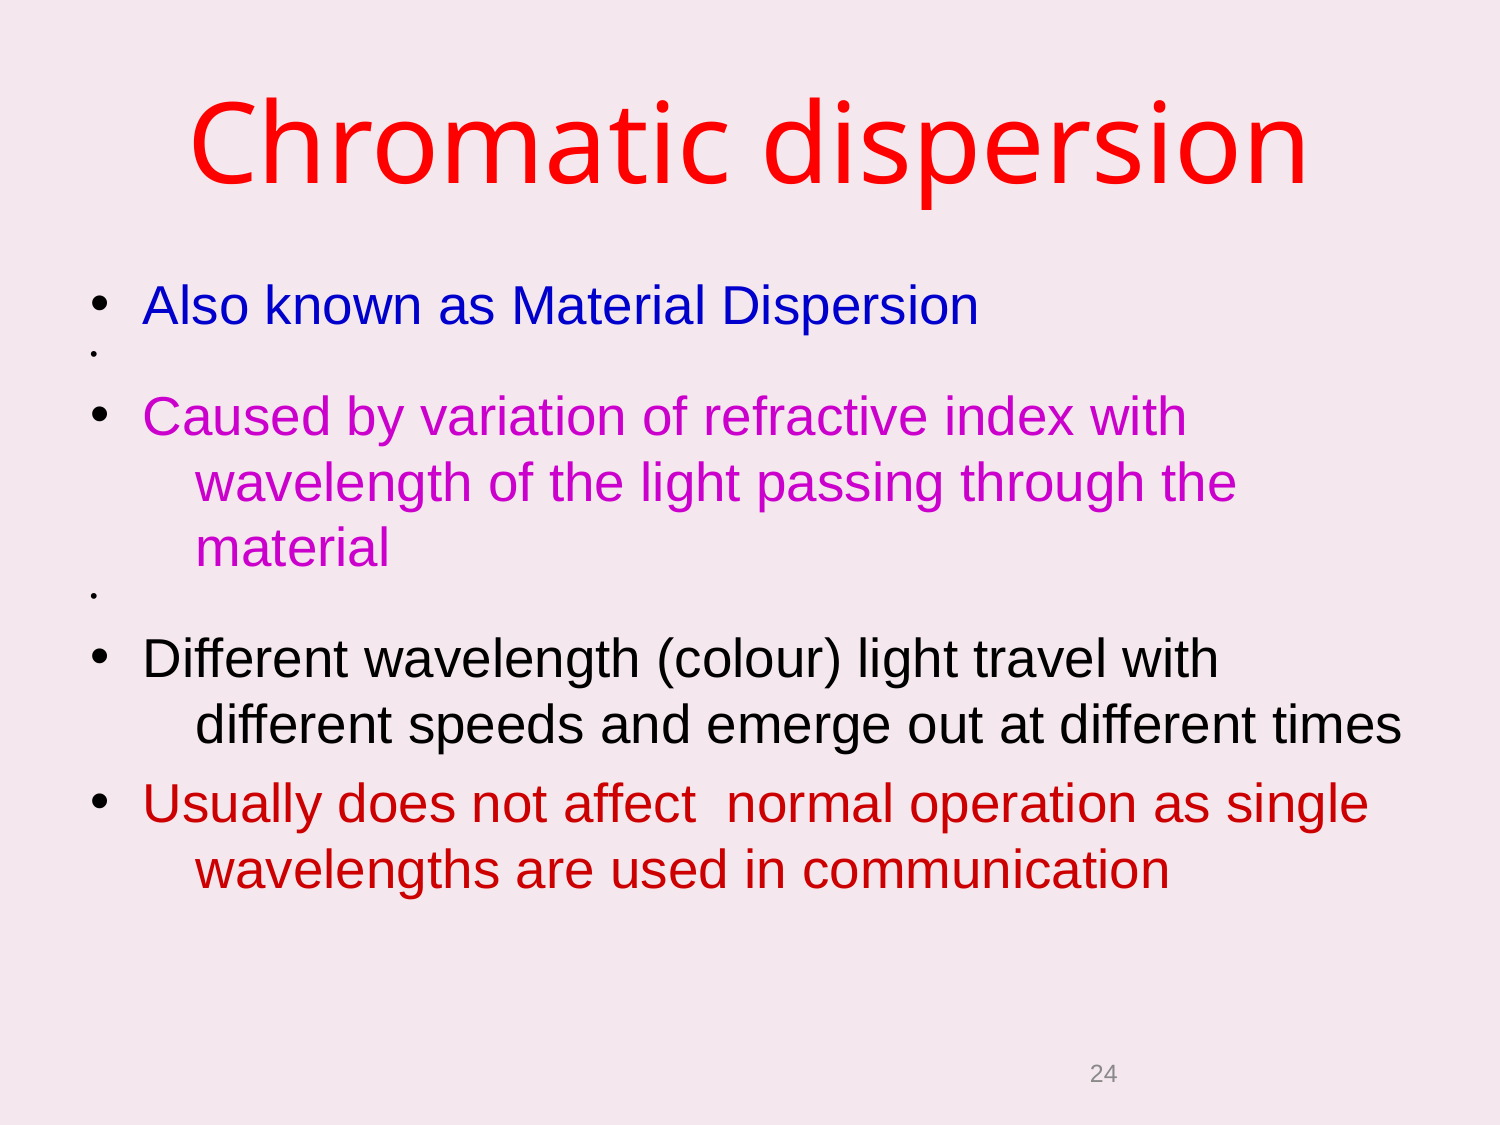

# Chromatic dispersion
Also known as Material Dispersion
Caused by variation of refractive index with wavelength of the light passing through the material
Different wavelength (colour) light travel with different speeds and emerge out at different times
Usually does not affect normal operation as single wavelengths are used in communication